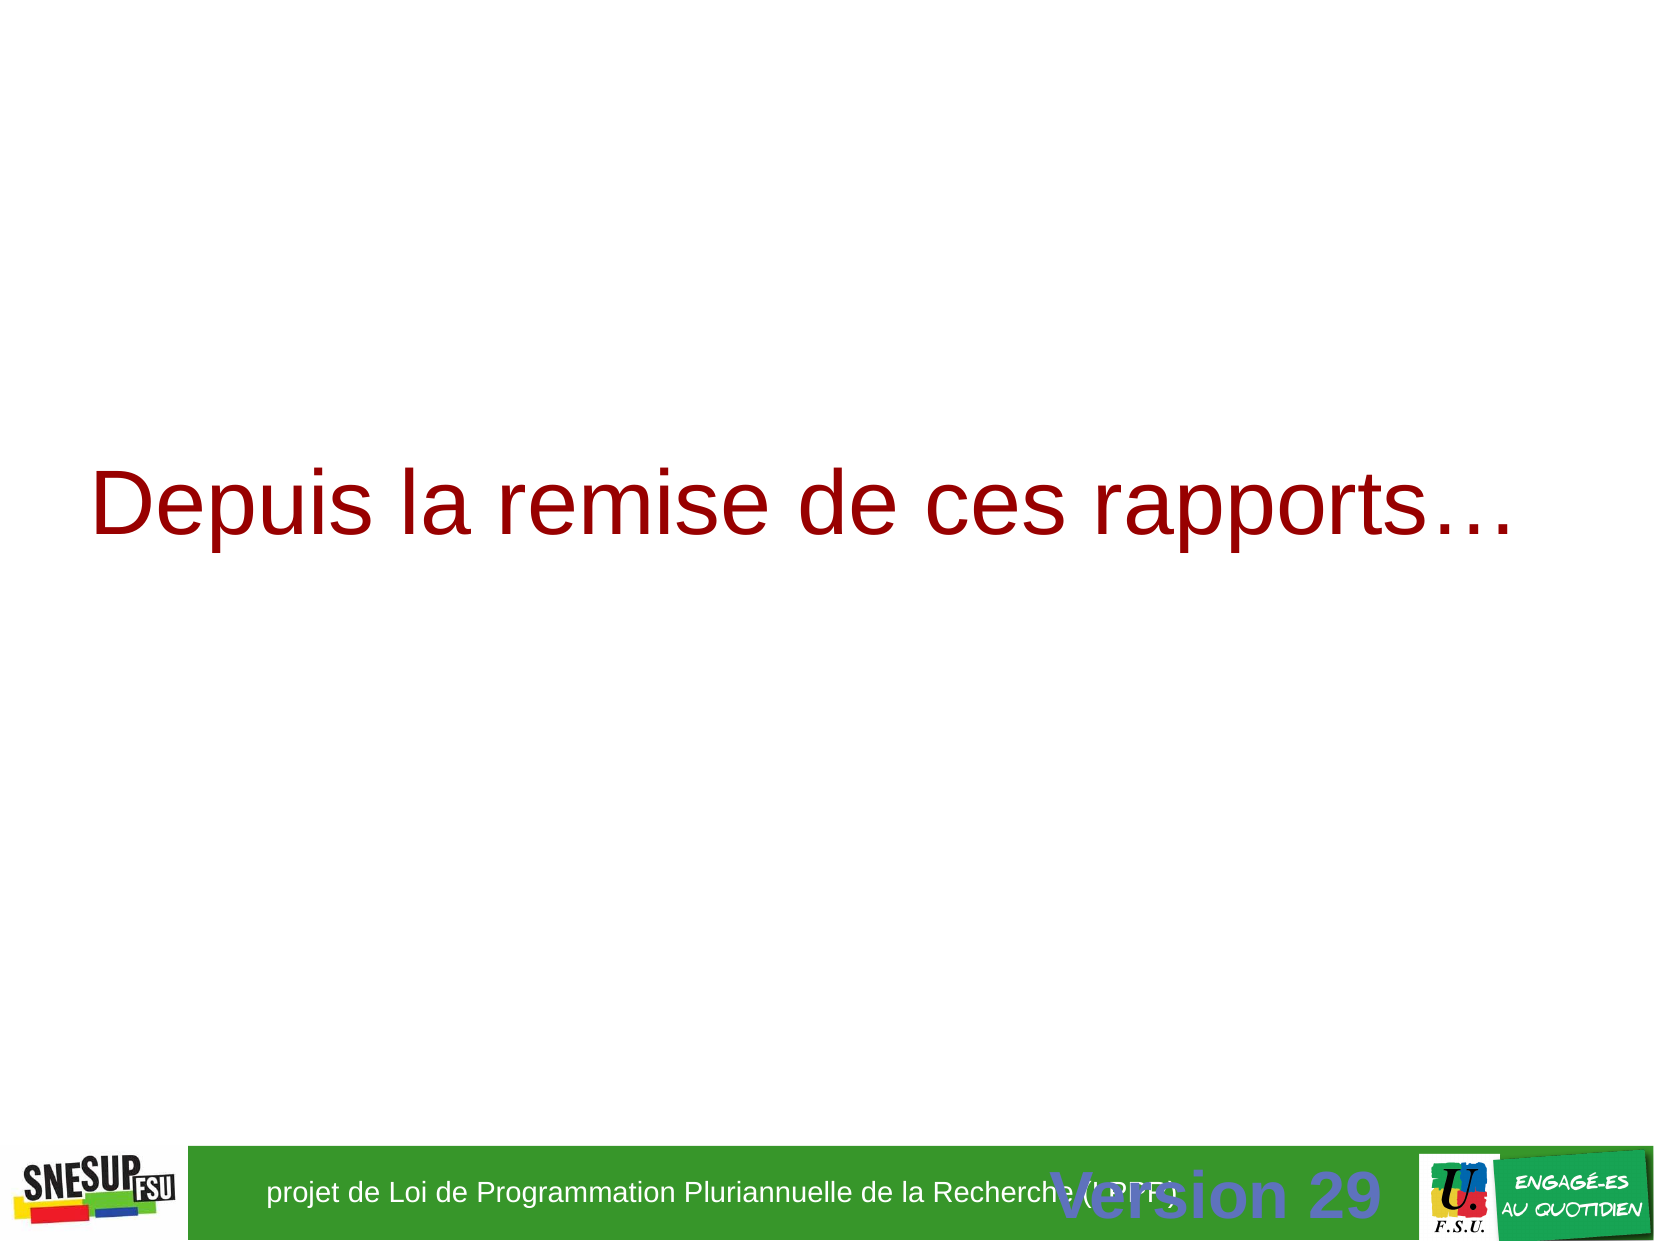

Depuis la remise de ces rapports…
Version 29